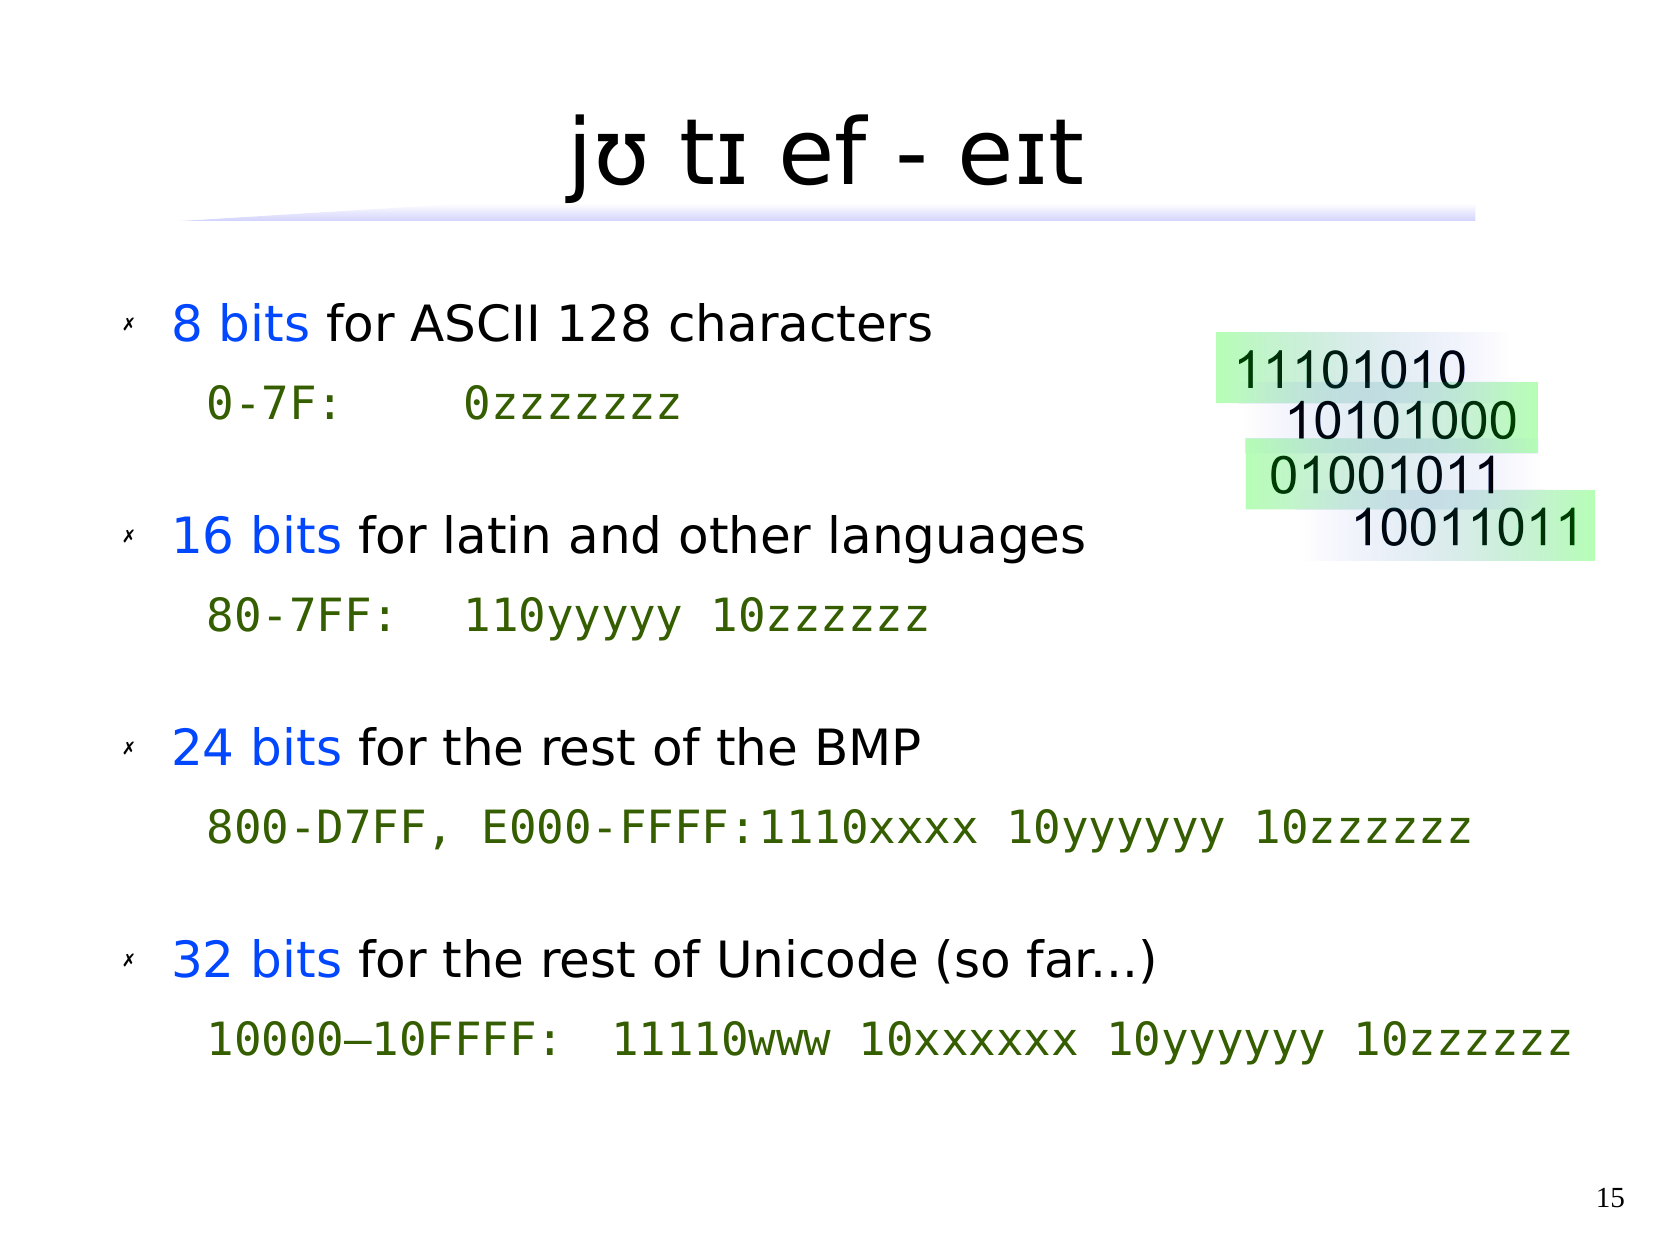

# jʊ tɪ ef - eɪt
8 bits for ASCII 128 characters
0-7F:		0zzzzzzz
16 bits for latin and other languages
80-7FF:	110yyyyy 10zzzzzz
24 bits for the rest of the BMP
800-D7FF, E000-FFFF:	1110xxxx 10yyyyyy 10zzzzzz
32 bits for the rest of Unicode (so far...)
10000–10FFFF:	11110www 10xxxxxx 10yyyyyy 10zzzzzz
15